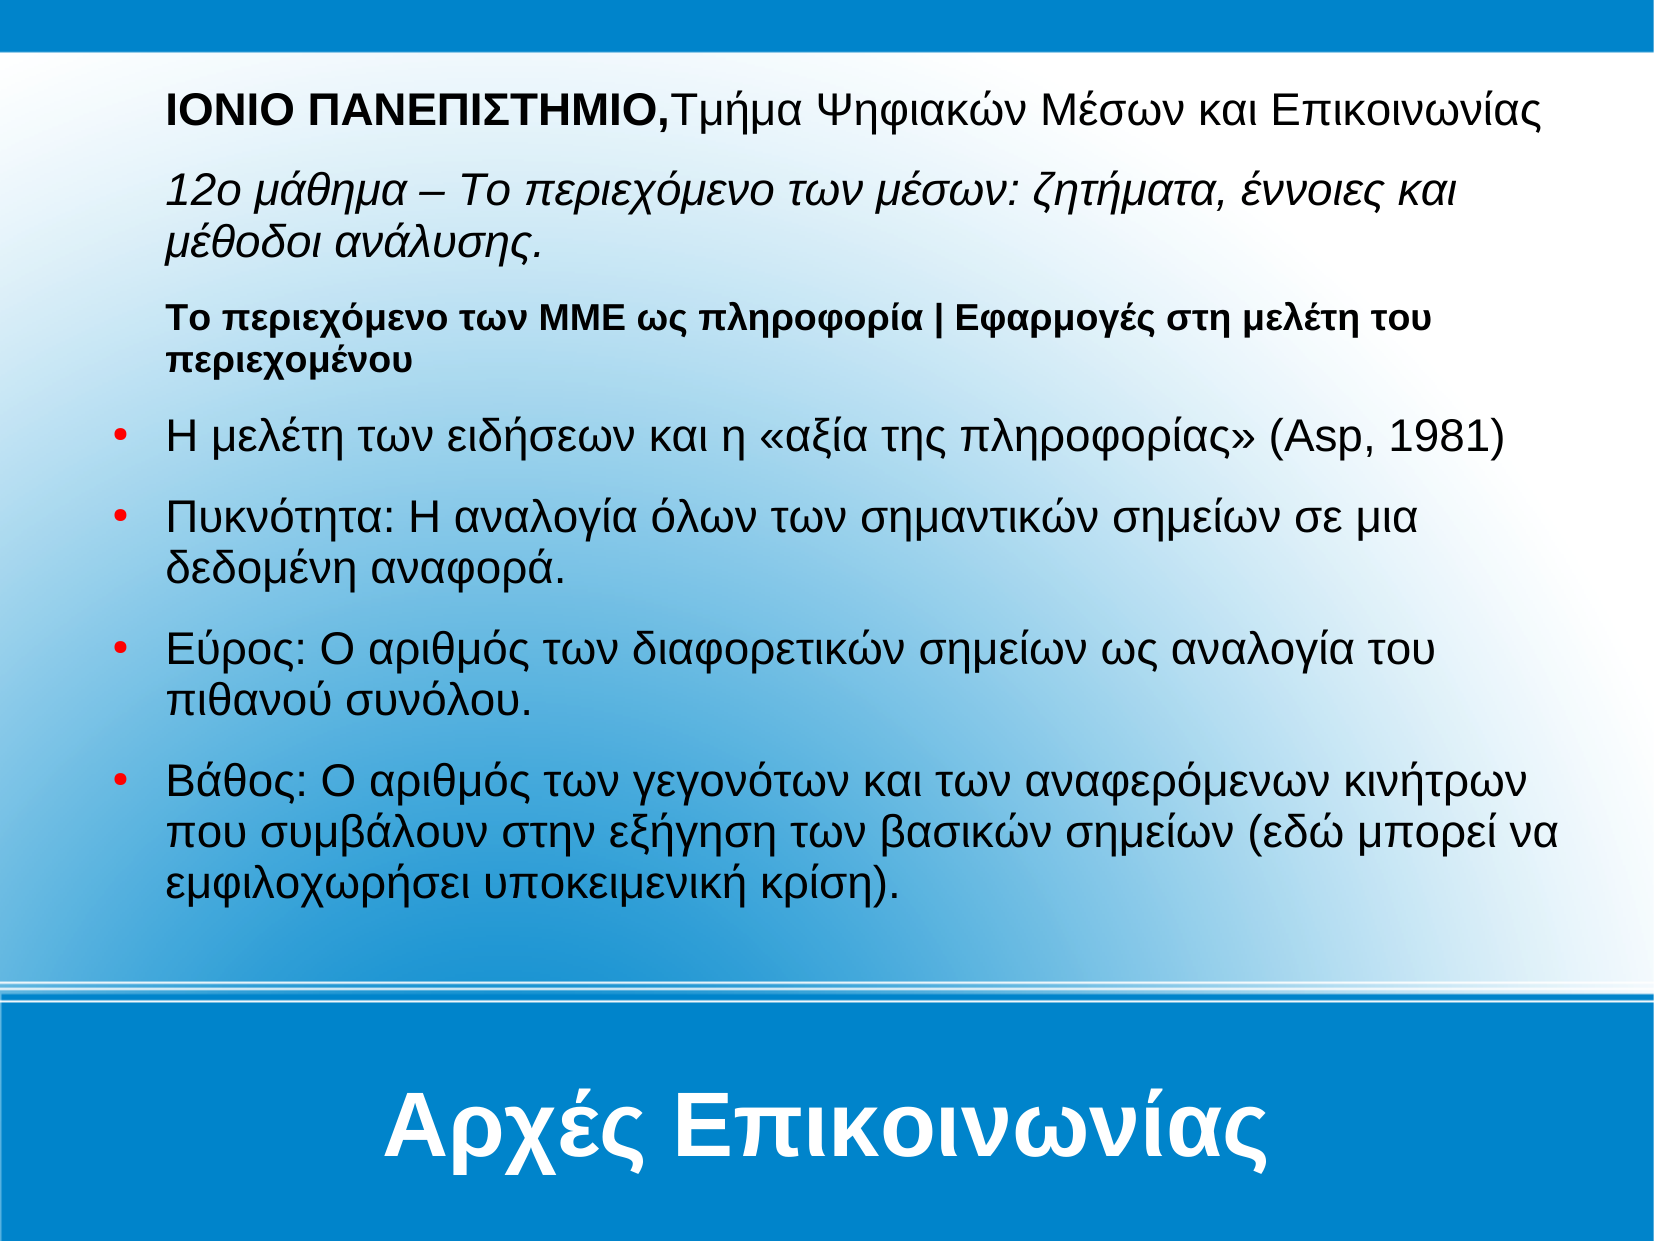

ΙΟΝΙΟ ΠΑΝΕΠΙΣΤΗΜΙΟ,Τμήμα Ψηφιακών Μέσων και Επικοινωνίας
12ο μάθημα – Το περιεχόμενο των μέσων: ζητήματα, έννοιες και μέθοδοι ανάλυσης.
Το περιεχόμενο των ΜΜΕ ως πληροφορία | Εφαρμογές στη μελέτη του περιεχομένου
Η μελέτη των ειδήσεων και η «αξία της πληροφορίας» (Asp, 1981)
Πυκνότητα: Η αναλογία όλων των σημαντικών σημείων σε μια δεδομένη αναφορά.
Εύρος: Ο αριθμός των διαφορετικών σημείων ως αναλογία του πιθανού συνόλου.
Βάθος: Ο αριθμός των γεγονότων και των αναφερόμενων κινήτρων που συμβάλουν στην εξήγηση των βασικών σημείων (εδώ μπορεί να εμφιλοχωρήσει υποκειμενική κρίση).
# Αρχές Επικοινωνίας